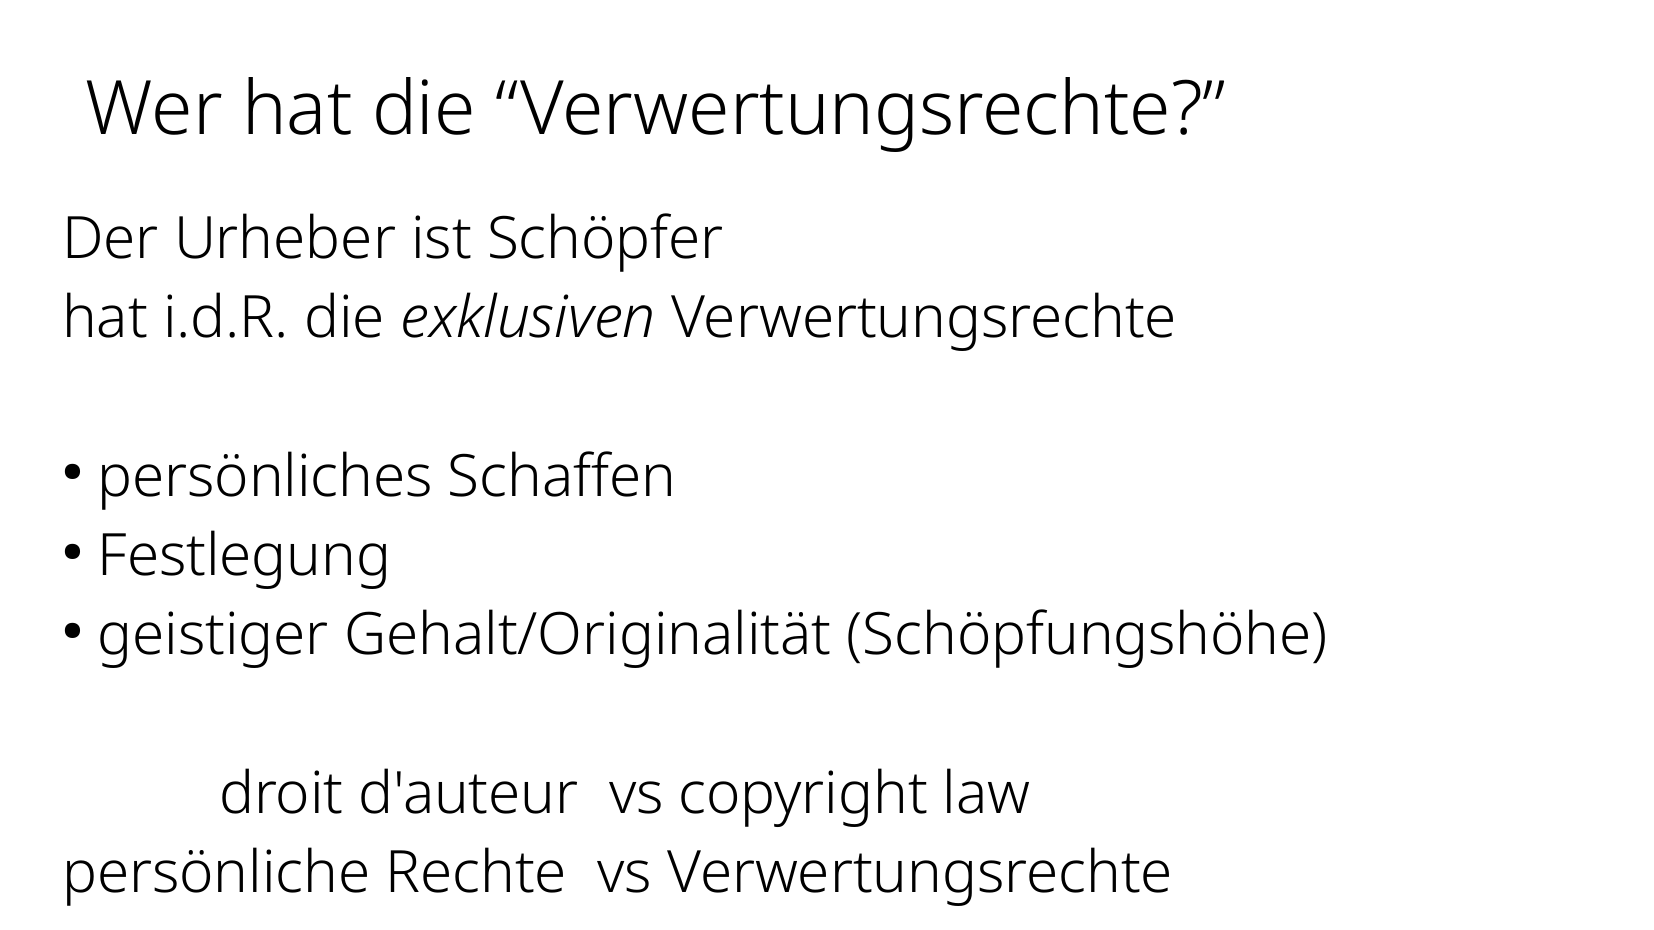

Wer hat die “Verwertungsrechte?”
Der Urheber ist Schöpfer
hat i.d.R. die exklusiven Verwertungsrechte
persönliches Schaffen
Festlegung
geistiger Gehalt/Originalität (Schöpfungshöhe)
 droit d'auteur vs copyright law
persönliche Rechte vs Verwertungsrechte